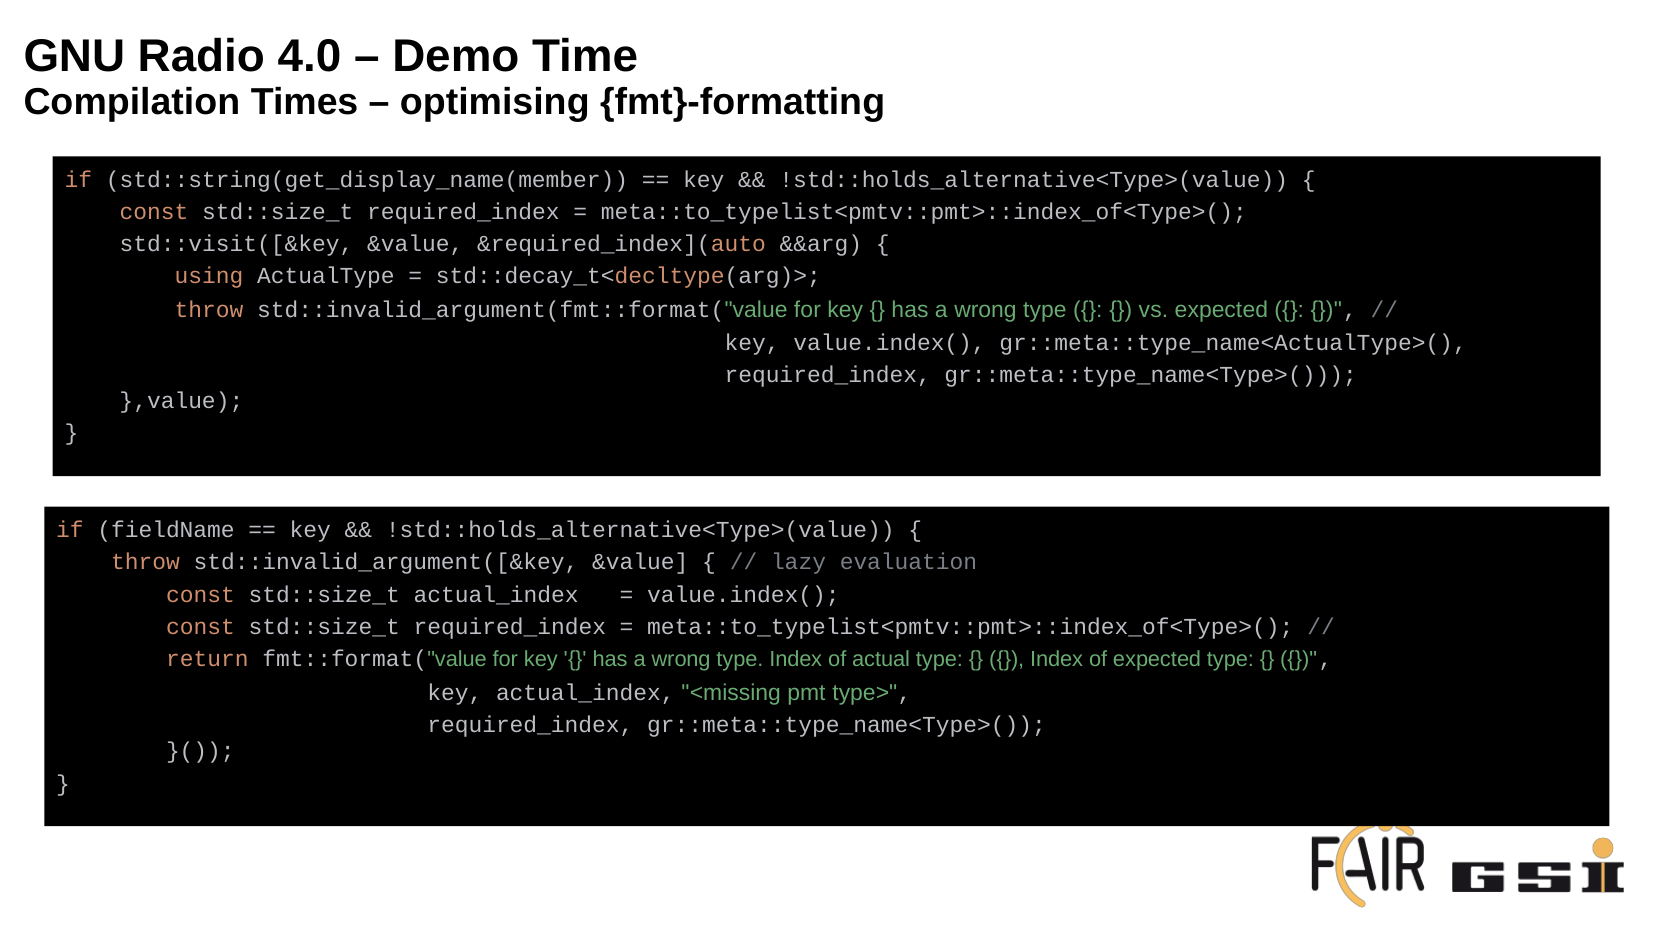

# GNU Radio 4.0 – Demo Time Compilation Times – optimising {fmt}-formatting
if (std::string(get_display_name(member)) == key && !std::holds_alternative<Type>(value)) {
 const std::size_t required_index = meta::to_typelist<pmtv::pmt>::index_of<Type>();
 std::visit([&key, &value, &required_index](auto &&arg) {
 using ActualType = std::decay_t<decltype(arg)>;
 throw std::invalid_argument(fmt::format("value for key {} has a wrong type ({}: {}) vs. expected ({}: {})", //
 key, value.index(), gr::meta::type_name<ActualType>(),
 required_index, gr::meta::type_name<Type>()));
 },value);
}
if (fieldName == key && !std::holds_alternative<Type>(value)) {
 throw std::invalid_argument([&key, &value] { // lazy evaluation
 const std::size_t actual_index = value.index();
 const std::size_t required_index = meta::to_typelist<pmtv::pmt>::index_of<Type>(); //
 return fmt::format("value for key '{}' has a wrong type. Index of actual type: {} ({}), Index of expected type: {} ({})",
 key, actual_index, "<missing pmt type>",
 required_index, gr::meta::type_name<Type>());
 }());
}